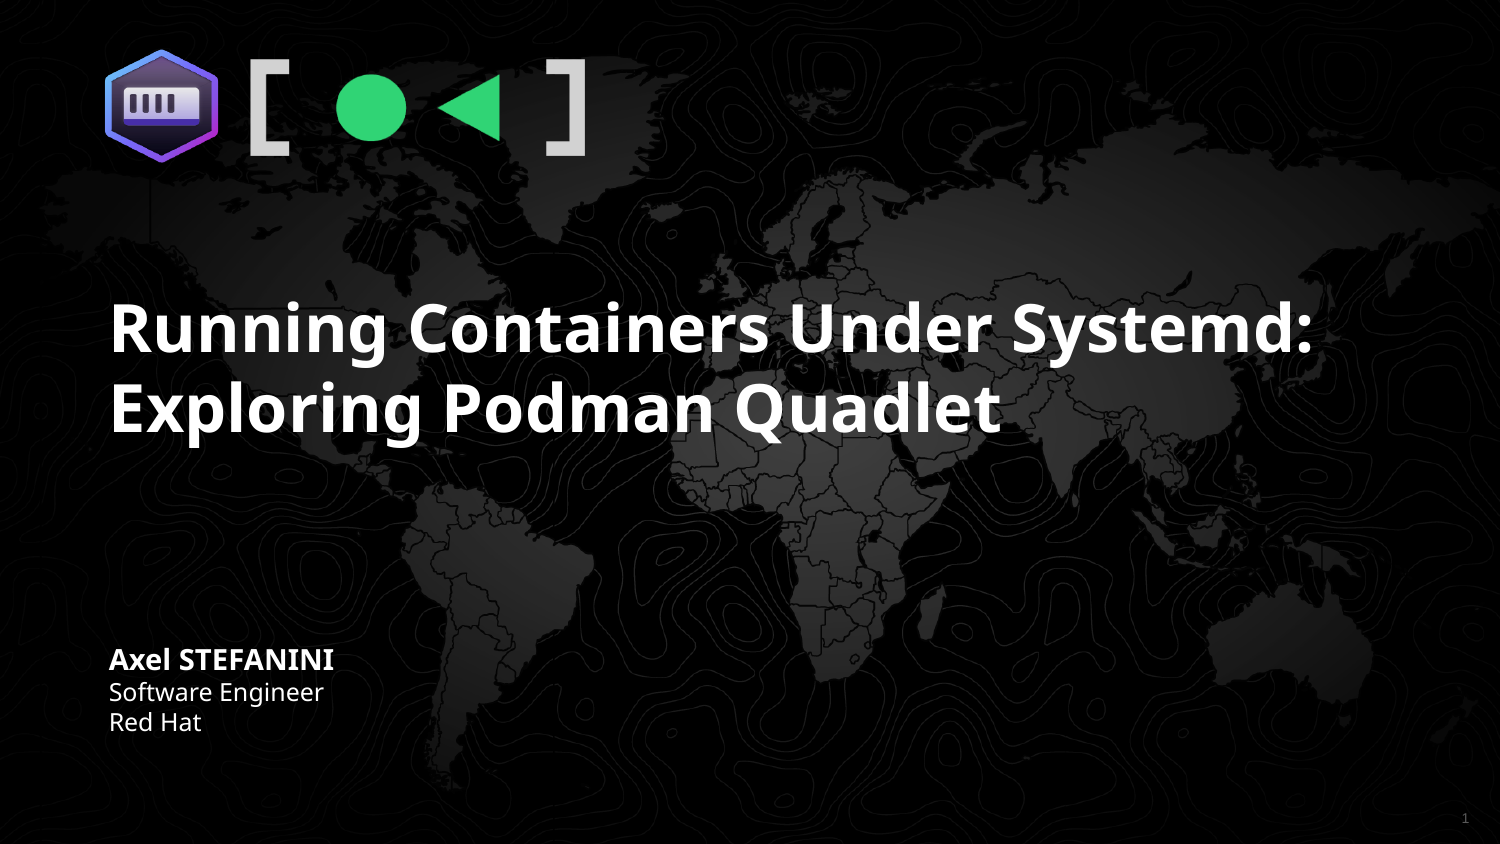

Running Containers Under Systemd:
Exploring Podman Quadlet
Axel STEFANINI
Software Engineer
Red Hat
1